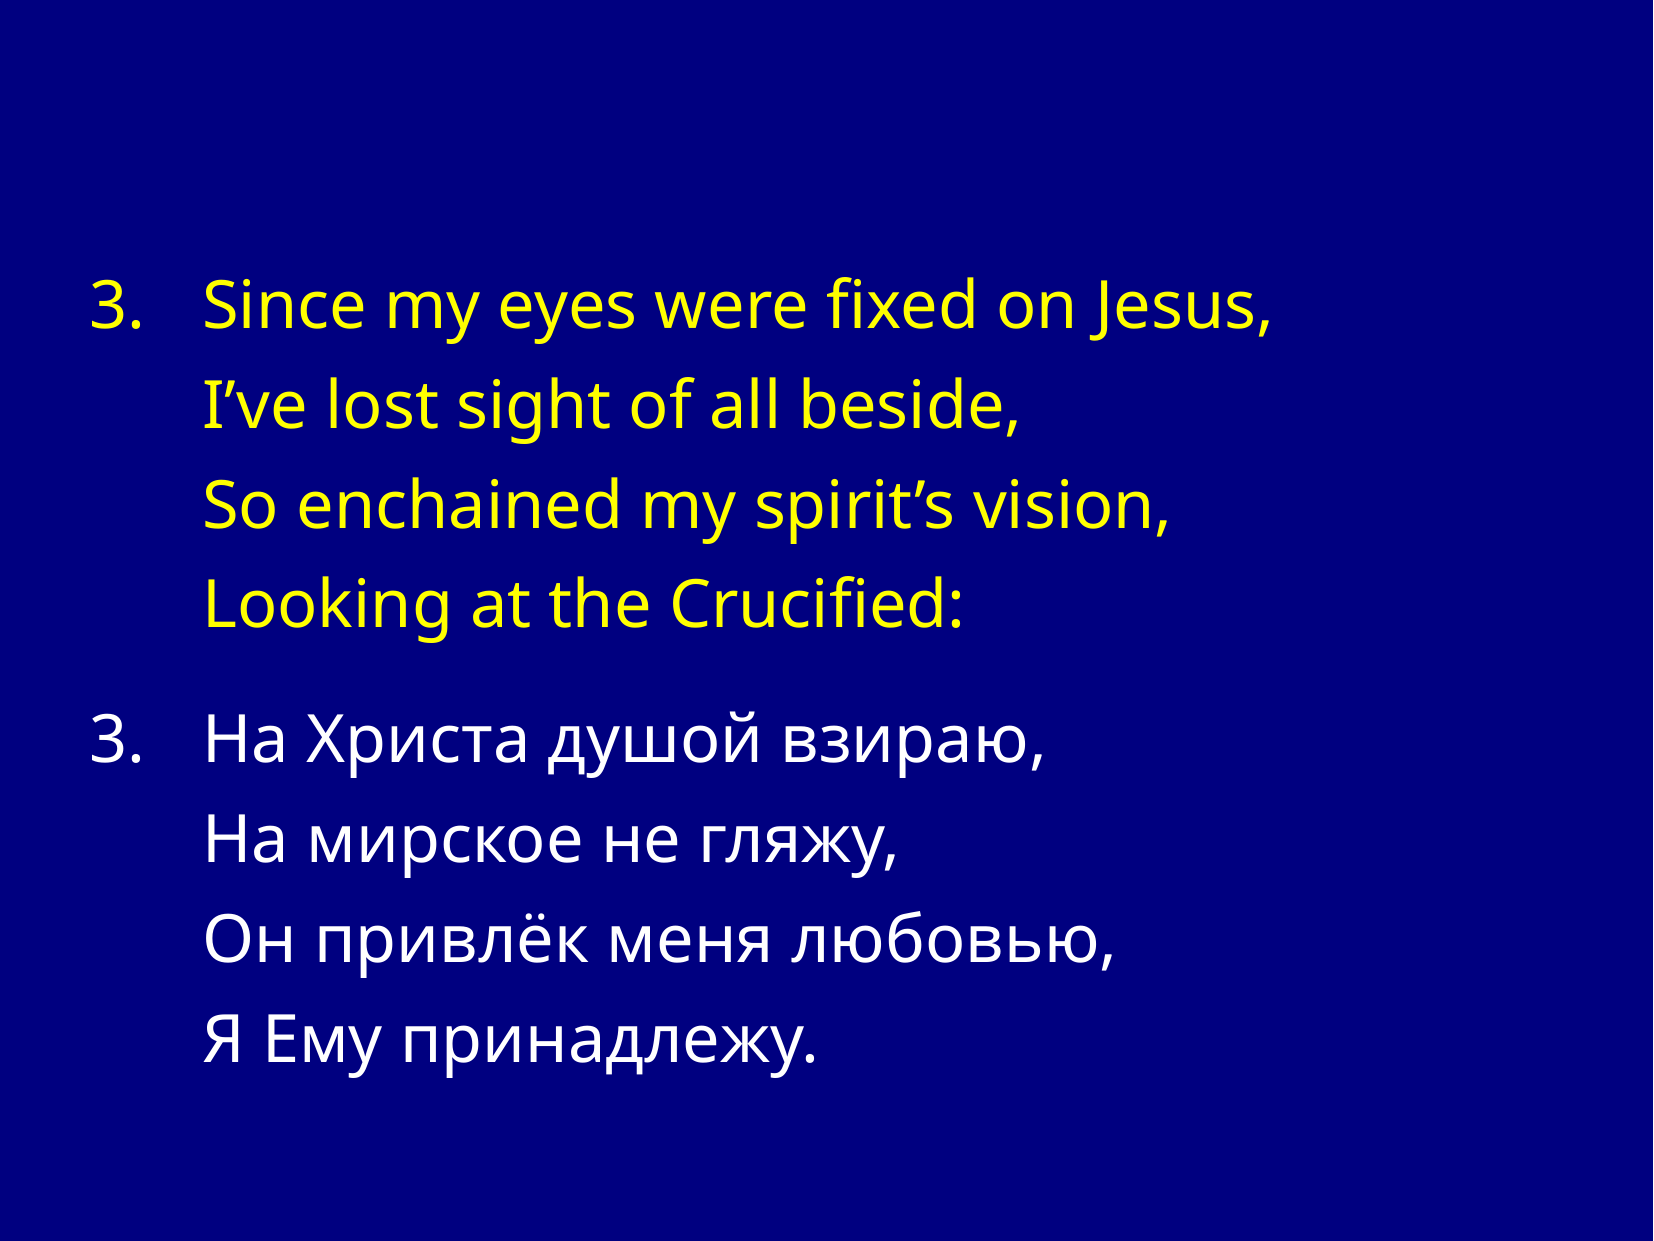

3.	Since my eyes were fixed on Jesus,
	I’ve lost sight of all beside,
	So enchained my spirit’s vision,
	Looking at the Crucified:
3.	На Христа душой взираю,
	На мирское не гляжу,
	Он привлёк меня любовью,
	Я Ему принадлежу.